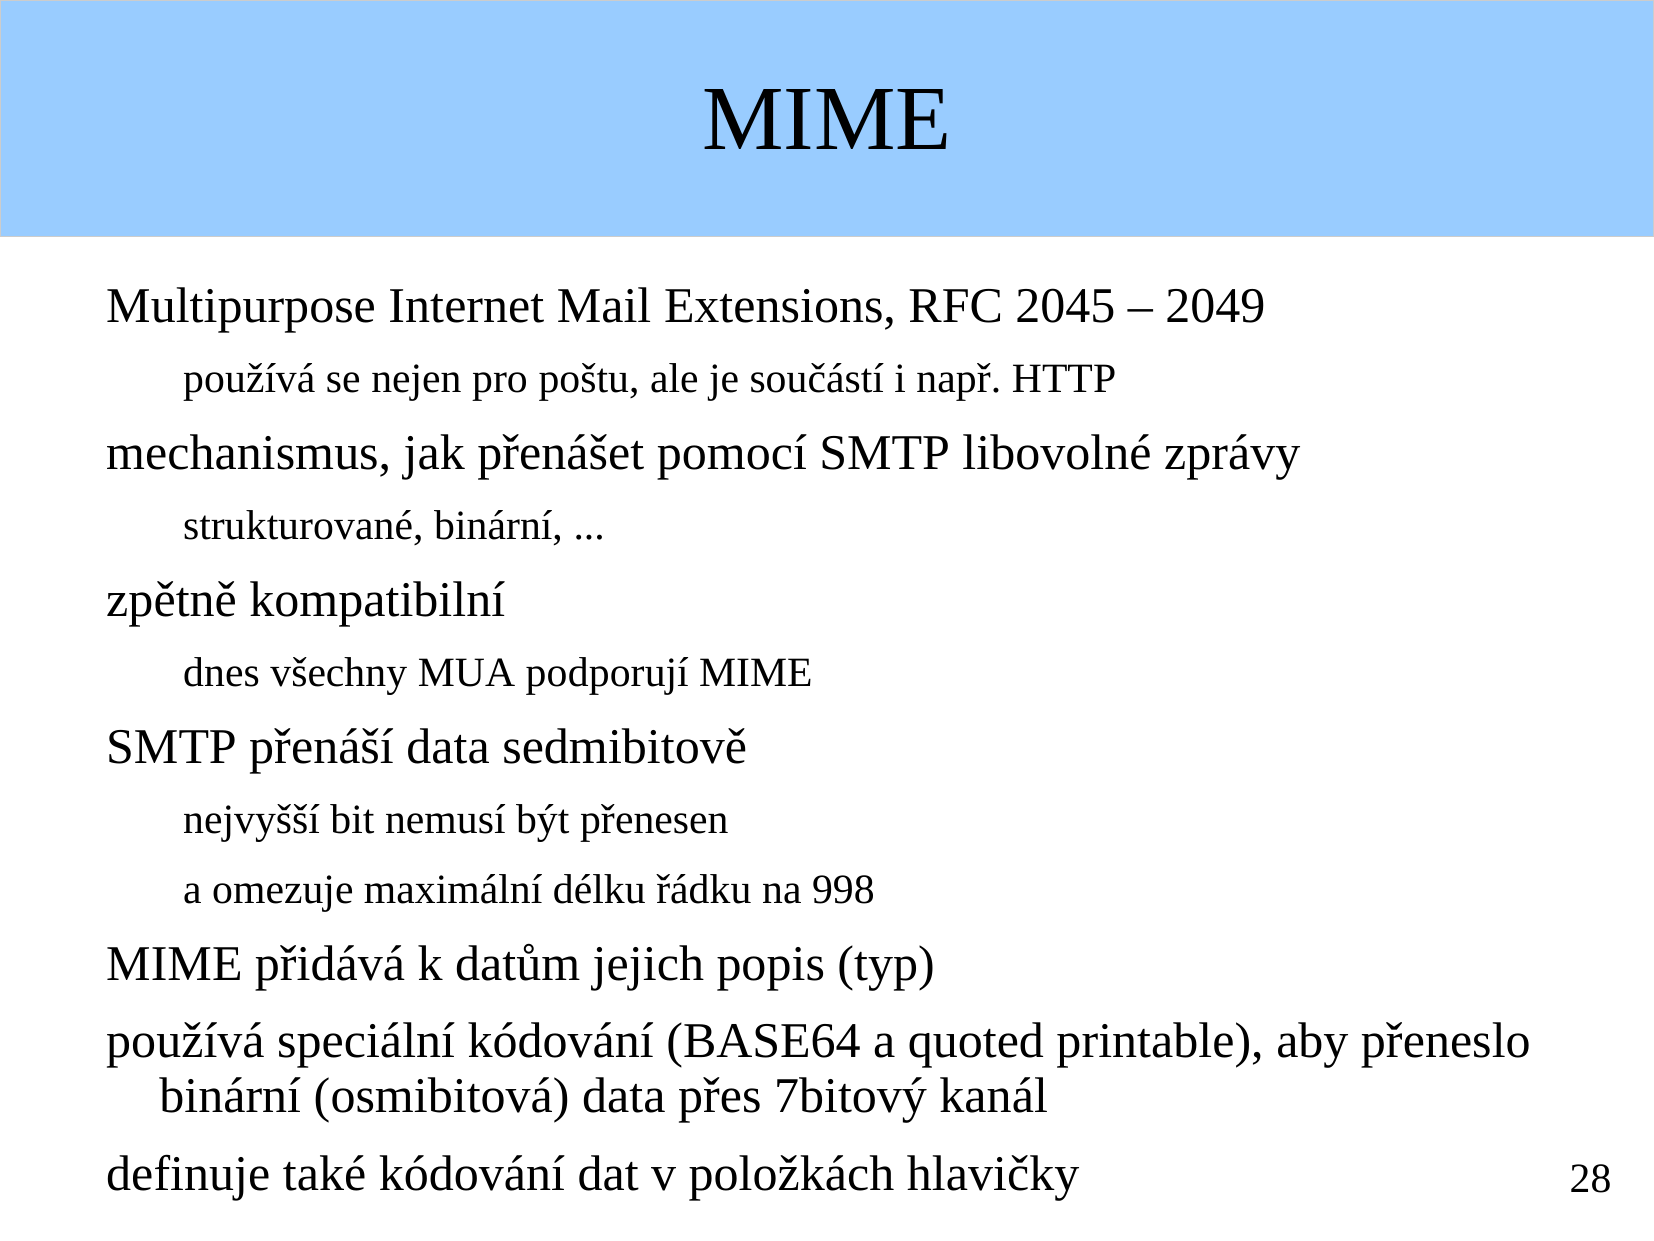

# MIME
Multipurpose Internet Mail Extensions, RFC 2045 – 2049
používá se nejen pro poštu, ale je součástí i např. HTTP
mechanismus, jak přenášet pomocí SMTP libovolné zprávy
strukturované, binární, ...
zpětně kompatibilní
dnes všechny MUA podporují MIME
SMTP přenáší data sedmibitově
nejvyšší bit nemusí být přenesen
a omezuje maximální délku řádku na 998
MIME přidává k datům jejich popis (typ)
používá speciální kódování (BASE64 a quoted printable), aby přeneslo binární (osmibitová) data přes 7bitový kanál
definuje také kódování dat v položkách hlavičky